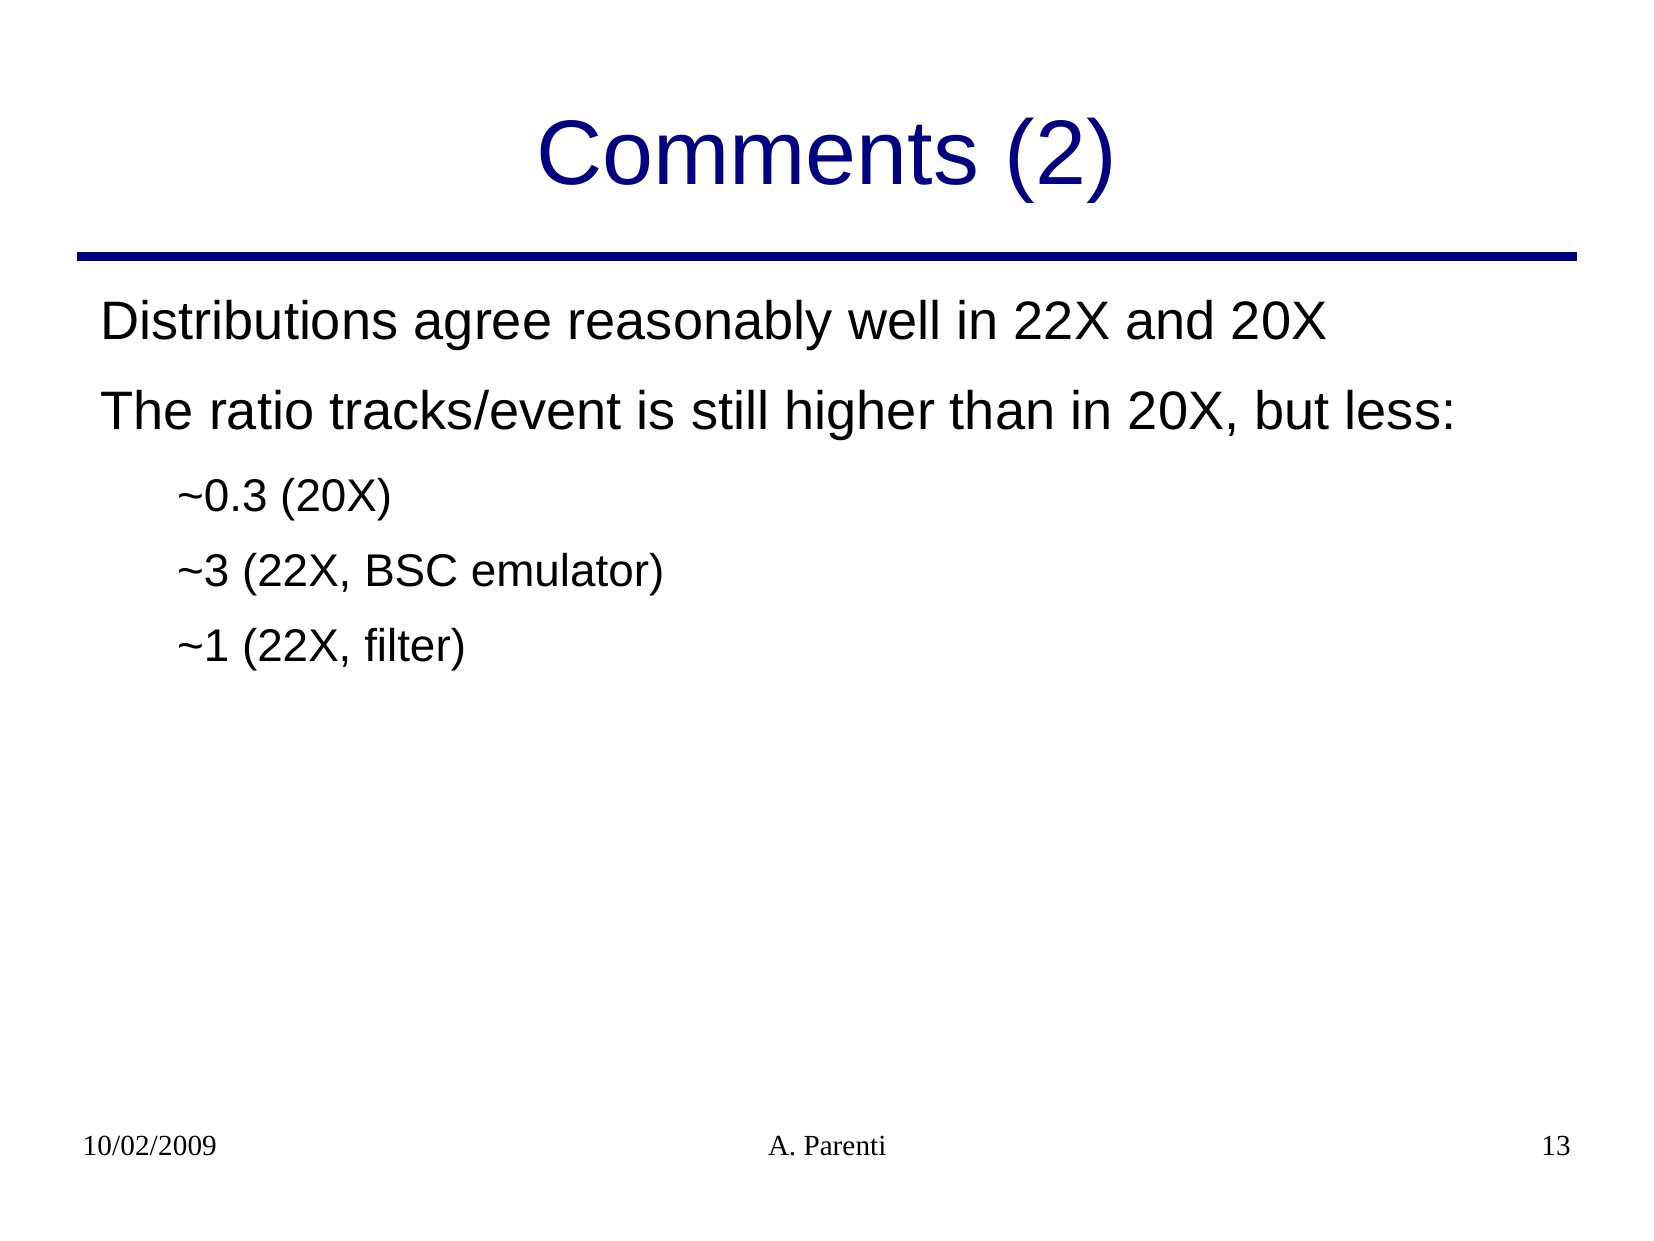

# Comments (2)
Distributions agree reasonably well in 22X and 20X
The ratio tracks/event is still higher than in 20X, but less:
~0.3 (20X)
~3 (22X, BSC emulator)
~1 (22X, filter)
13